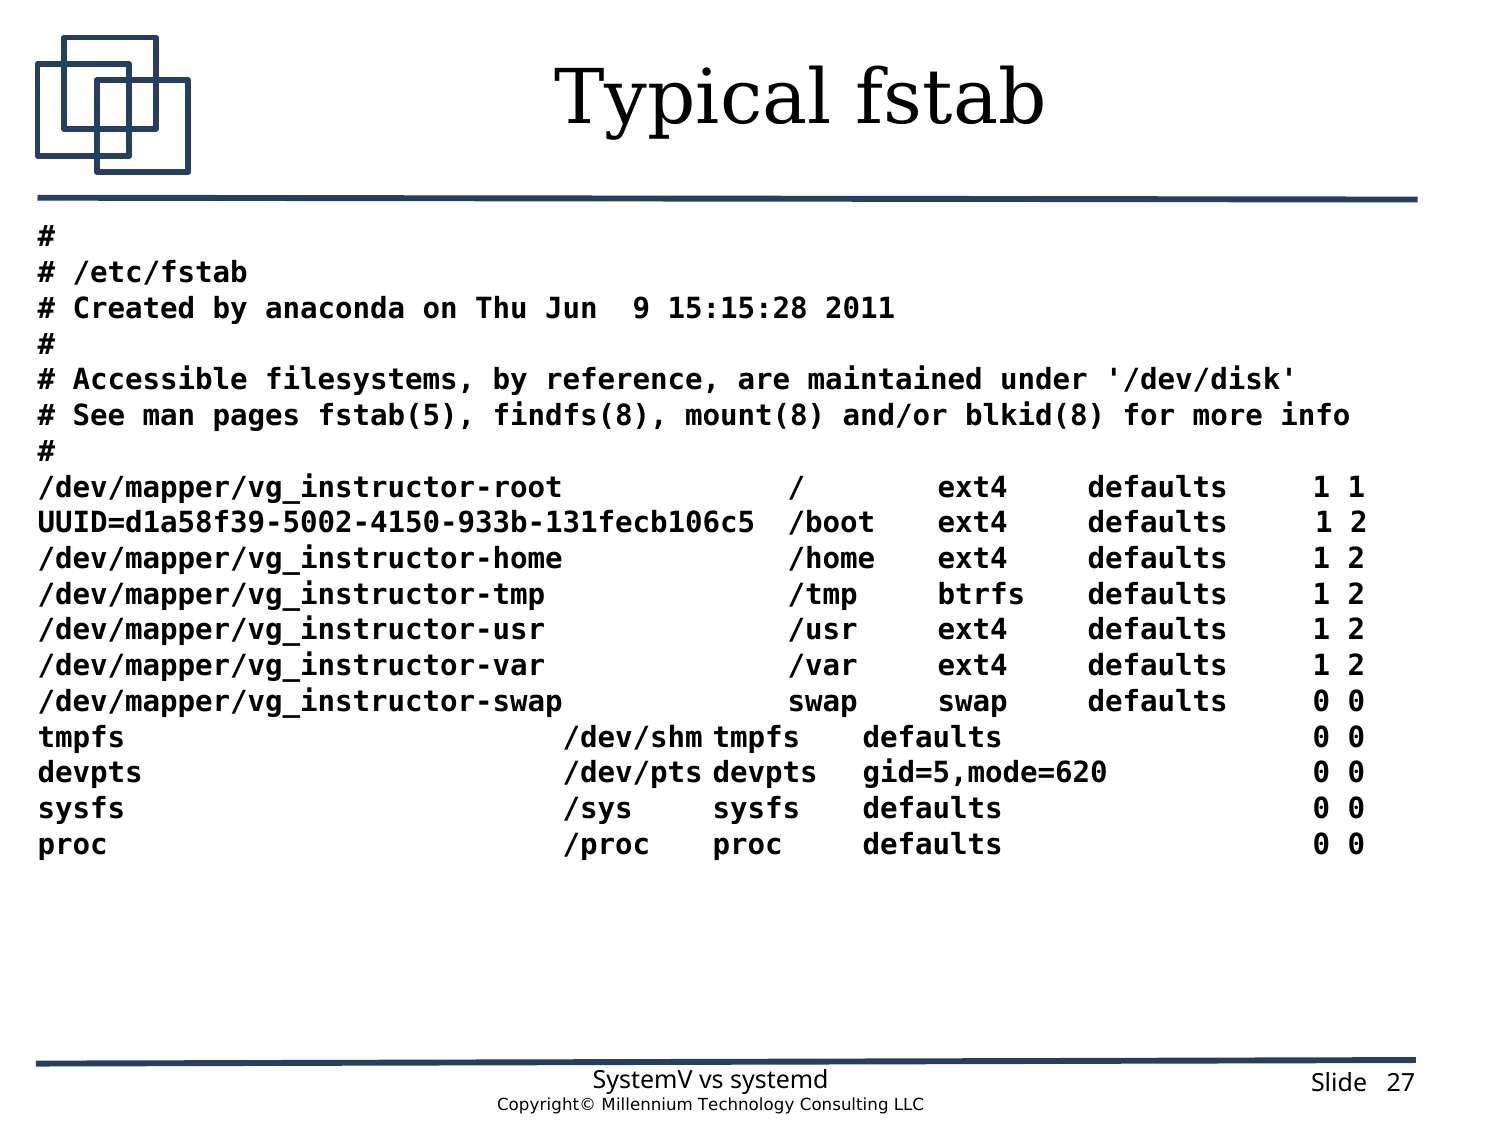

# Typical fstab
#
# /etc/fstab
# Created by anaconda on Thu Jun 9 15:15:28 2011
#
# Accessible filesystems, by reference, are maintained under '/dev/disk'
# See man pages fstab(5), findfs(8), mount(8) and/or blkid(8) for more info
#
/dev/mapper/vg_instructor-root			/		ext4		defaults		1 1
UUID=d1a58f39-5002-4150-933b-131fecb106c5	/boot	ext4		defaults 1 2
/dev/mapper/vg_instructor-home			/home	ext4		defaults		1 2
/dev/mapper/vg_instructor-tmp				/tmp		btrfs	defaults		1 2
/dev/mapper/vg_instructor-usr				/usr		ext4		defaults		1 2
/dev/mapper/vg_instructor-var				/var		ext4		defaults		1 2
/dev/mapper/vg_instructor-swap			swap		swap		defaults		0 0
tmpfs						/dev/shm	tmpfs	defaults					0 0
devpts						/dev/pts	devpts	gid=5,mode=620			0 0
sysfs						/sys		sysfs	defaults					0 0
proc							/proc	proc		defaults					0 0